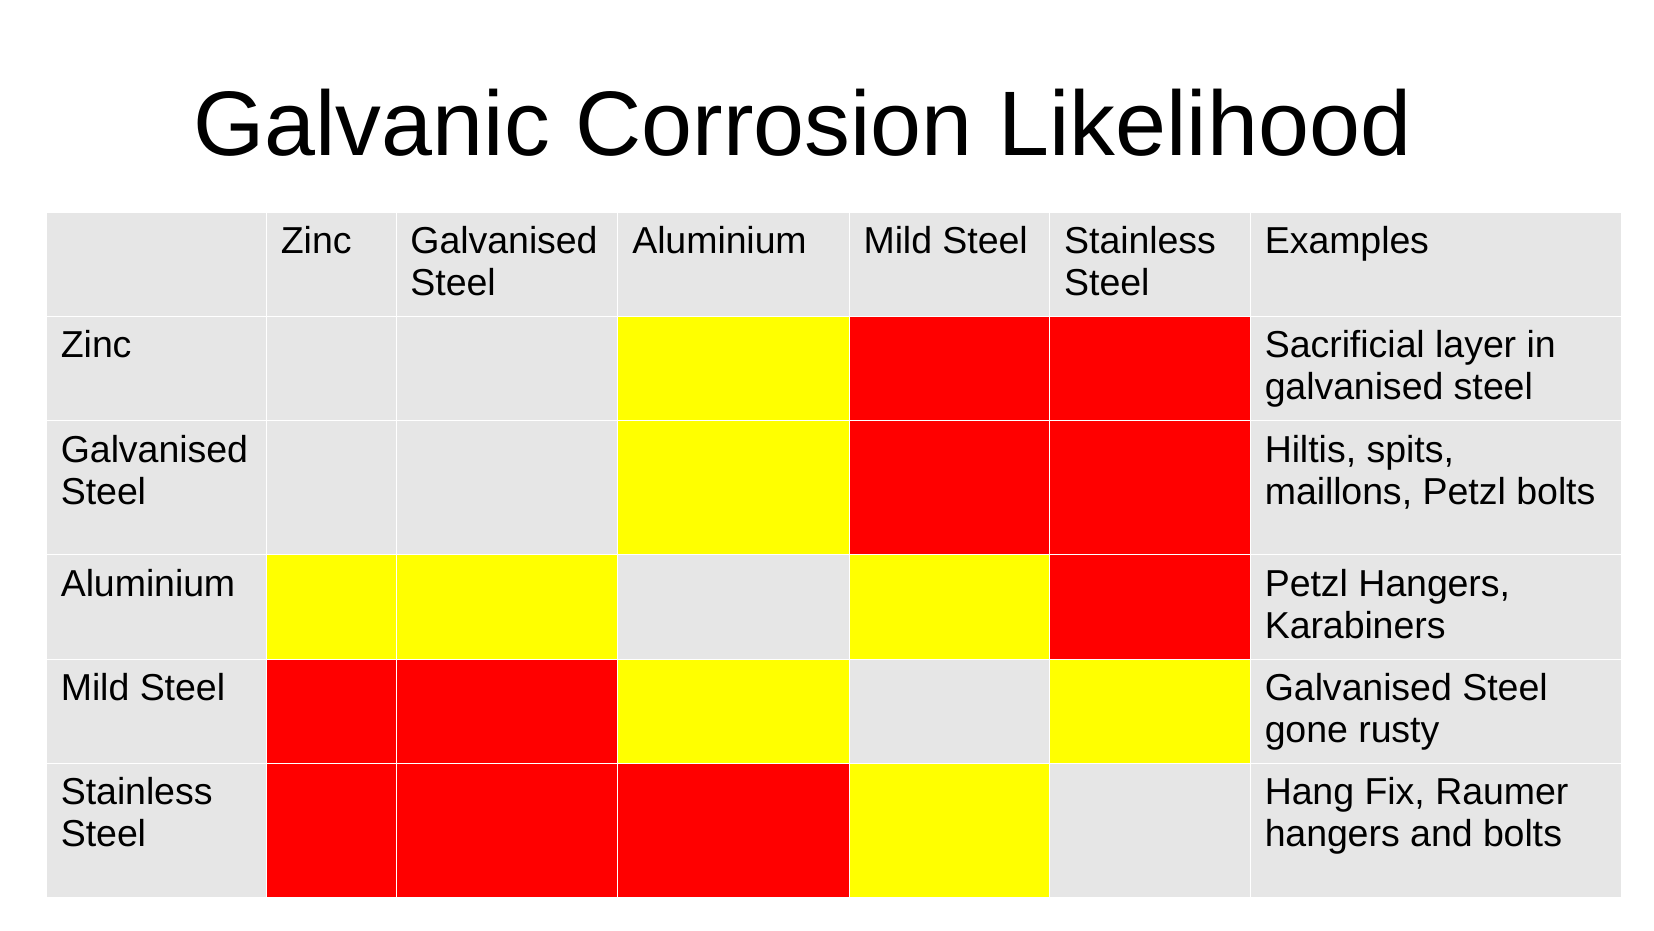

# Galvanic Corrosion Likelihood
| | Zinc | Galvanised Steel | Aluminium | Mild Steel | Stainless Steel | Examples |
| --- | --- | --- | --- | --- | --- | --- |
| Zinc | | | | | | Sacrificial layer in galvanised steel |
| Galvanised Steel | | | | | | Hiltis, spits, maillons, Petzl bolts |
| Aluminium | | | | | | Petzl Hangers, Karabiners |
| Mild Steel | | | | | | Galvanised Steel gone rusty |
| Stainless Steel | | | | | | Hang Fix, Raumer hangers and bolts |